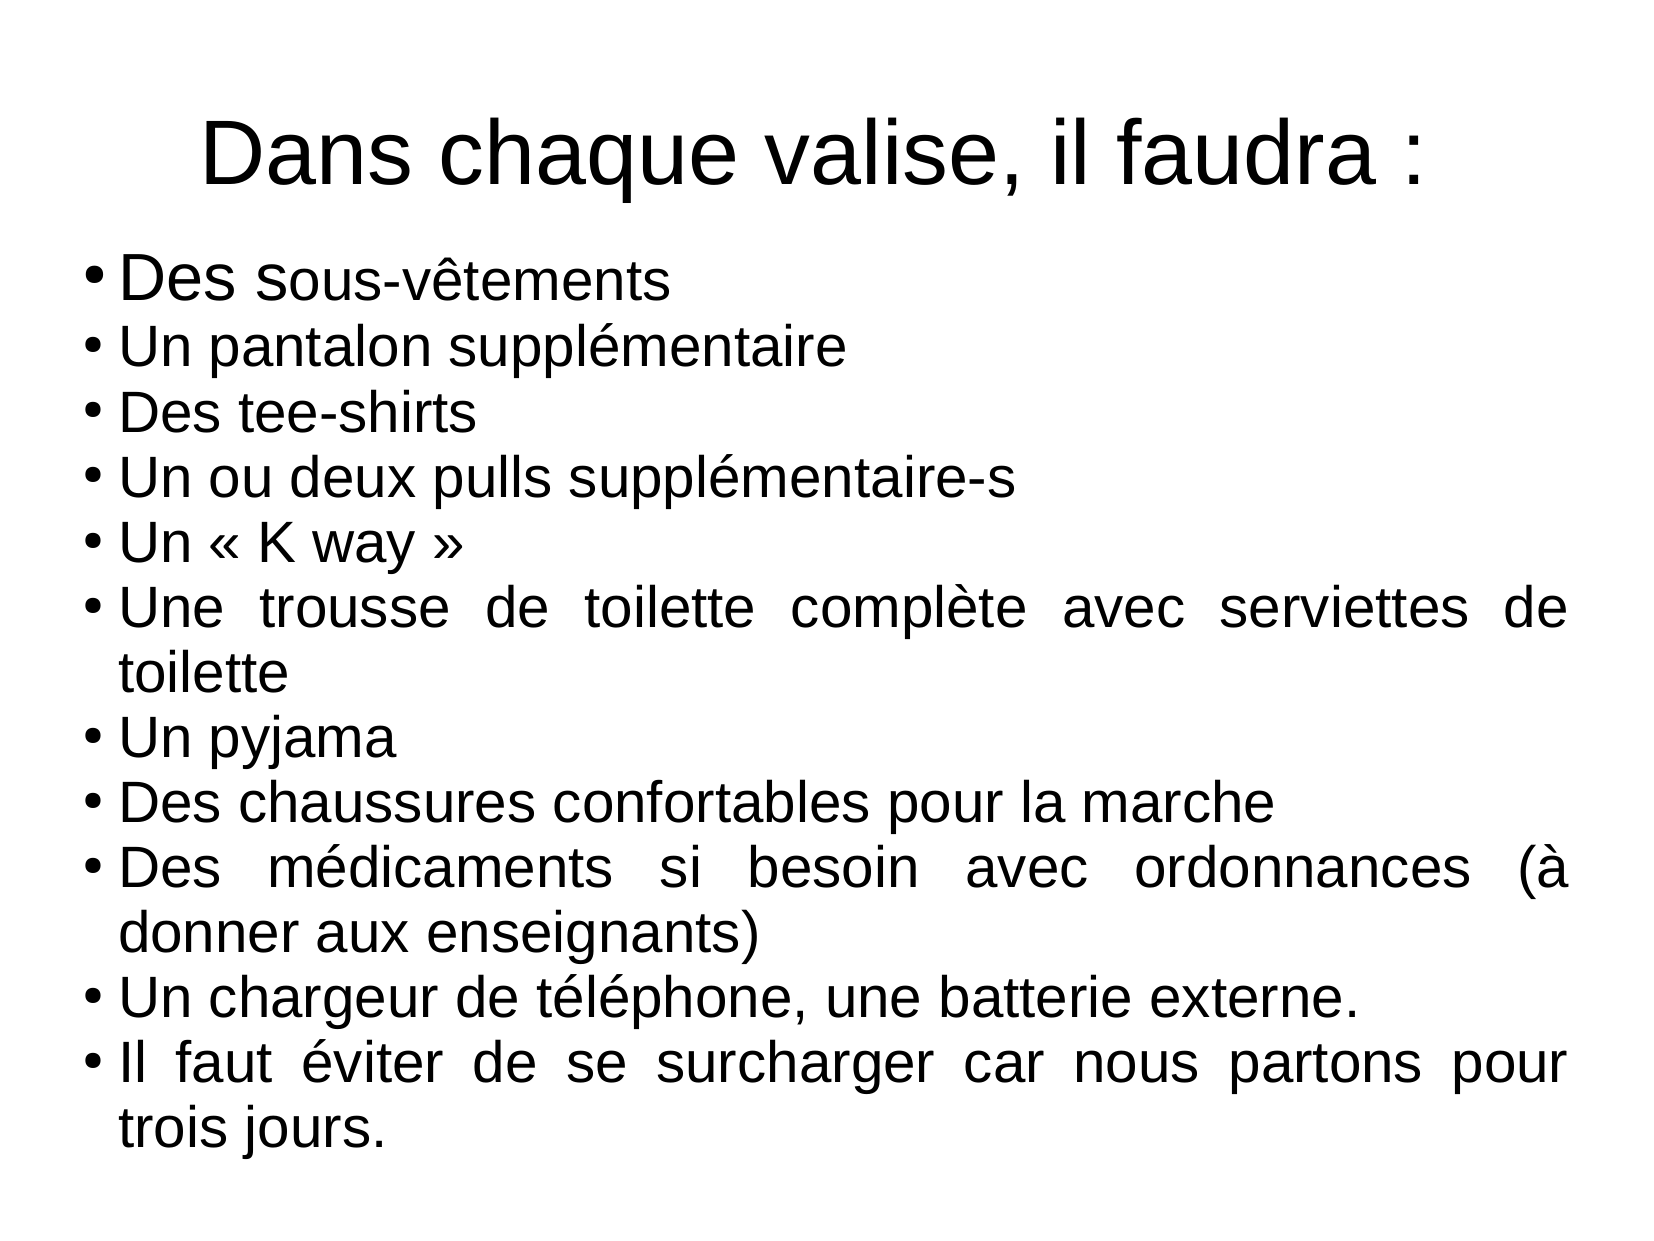

# Dans chaque valise, il faudra :
Des sous-vêtements
Un pantalon supplémentaire
Des tee-shirts
Un ou deux pulls supplémentaire-s
Un « K way »
Une trousse de toilette complète avec serviettes de toilette
Un pyjama
Des chaussures confortables pour la marche
Des médicaments si besoin avec ordonnances (à donner aux enseignants)
Un chargeur de téléphone, une batterie externe.
Il faut éviter de se surcharger car nous partons pour trois jours.